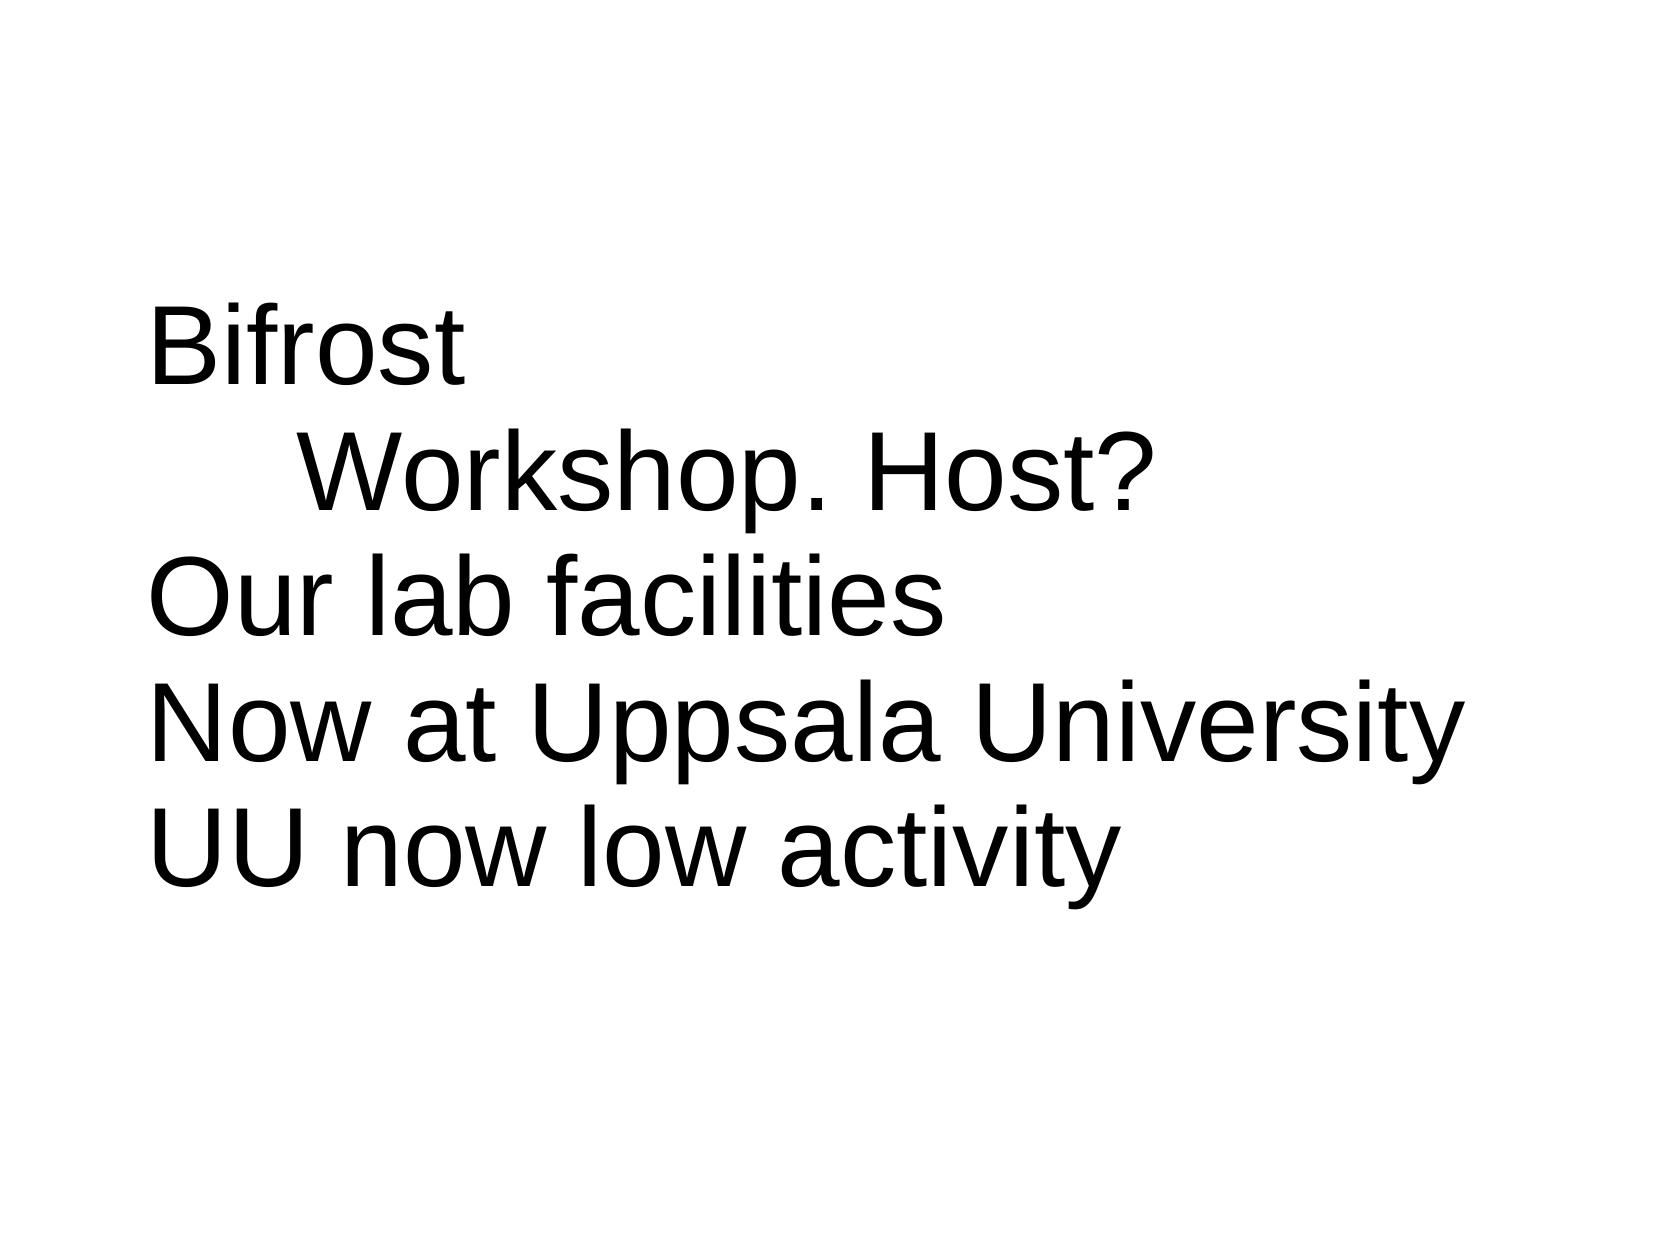

# Bifrost
			Workshop. Host?
	Our lab facilities
	Now at Uppsala University
	UU now low activity